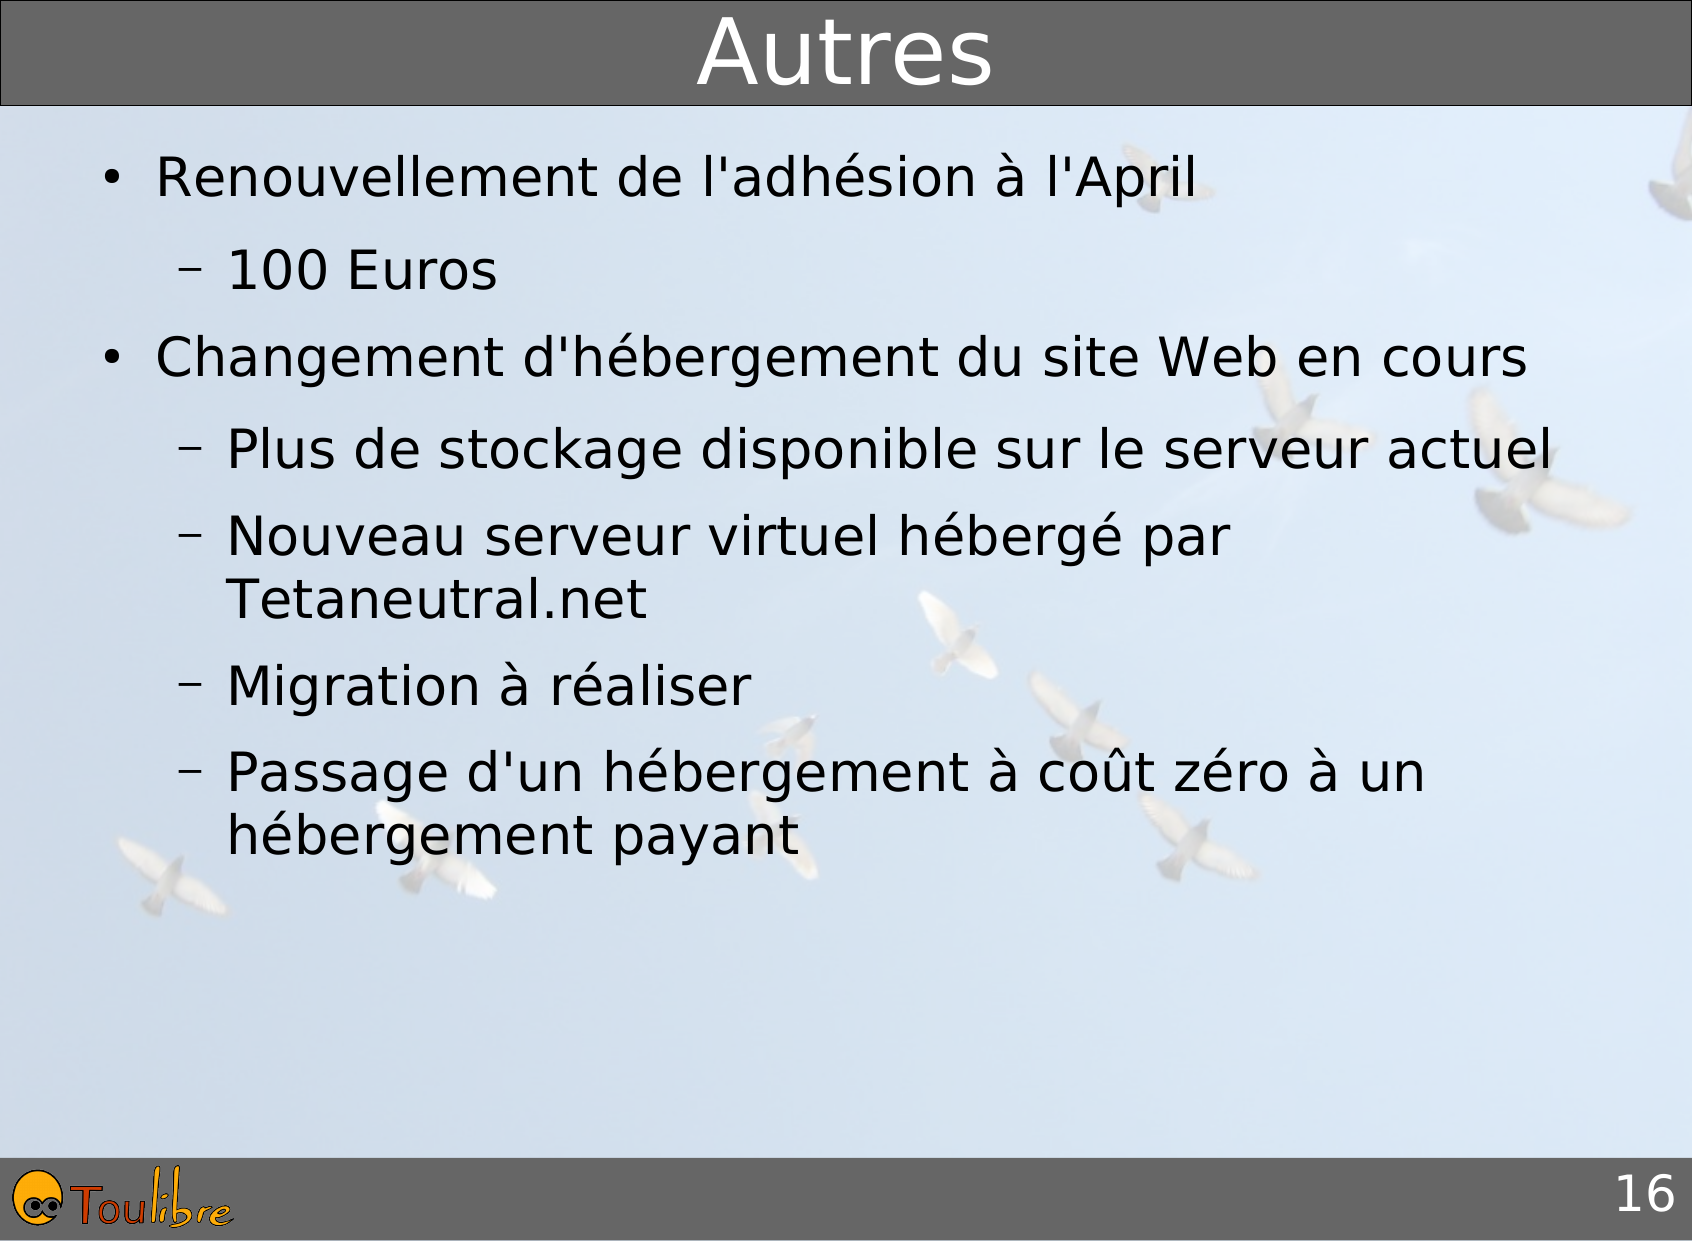

# Autres
Renouvellement de l'adhésion à l'April
100 Euros
Changement d'hébergement du site Web en cours
Plus de stockage disponible sur le serveur actuel
Nouveau serveur virtuel hébergé par Tetaneutral.net
Migration à réaliser
Passage d'un hébergement à coût zéro à un hébergement payant